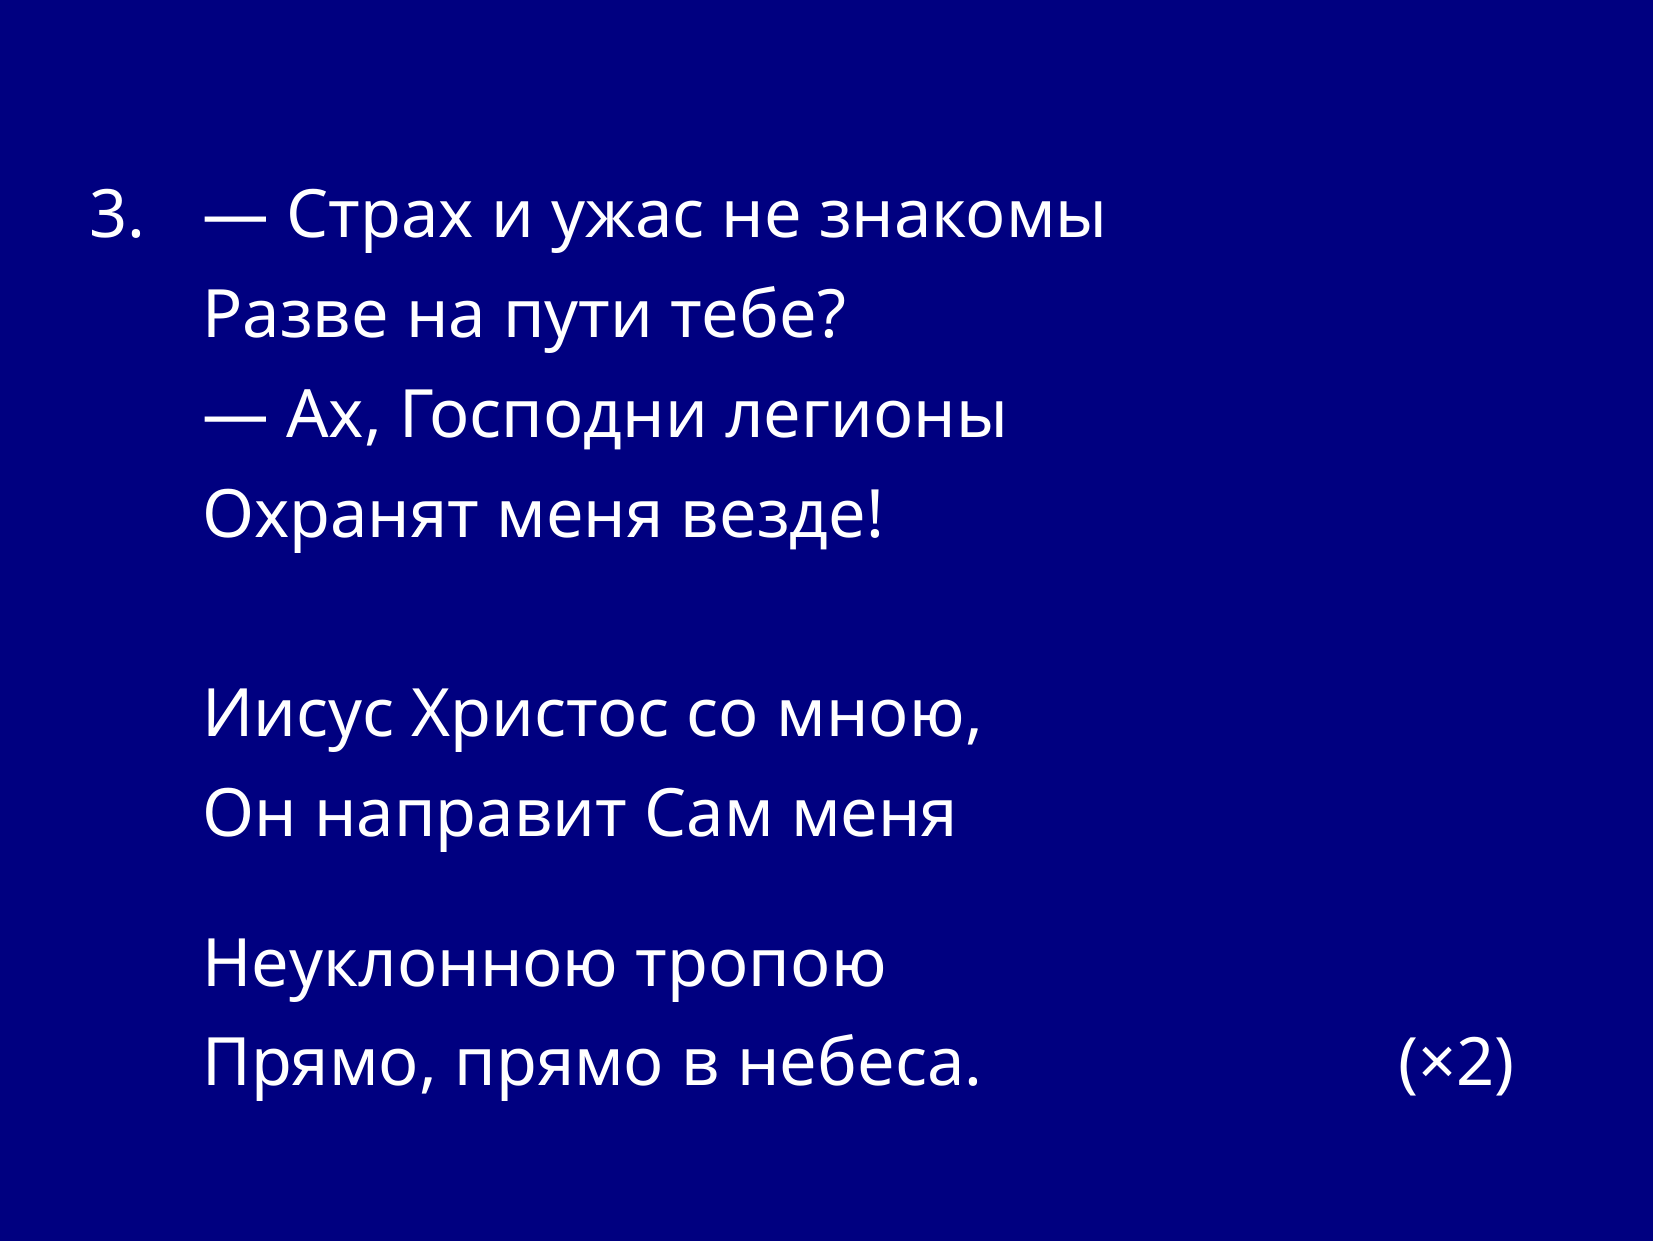

3.	— Страх и ужас не знакомы
	Разве на пути тебе?
	— Ах, Господни легионы
	Охранят меня везде!
	Иисус Христос со мною,
	Он направит Сам меня
	Неуклонною тропою
	Прямо, прямо в небеса.	(×2)